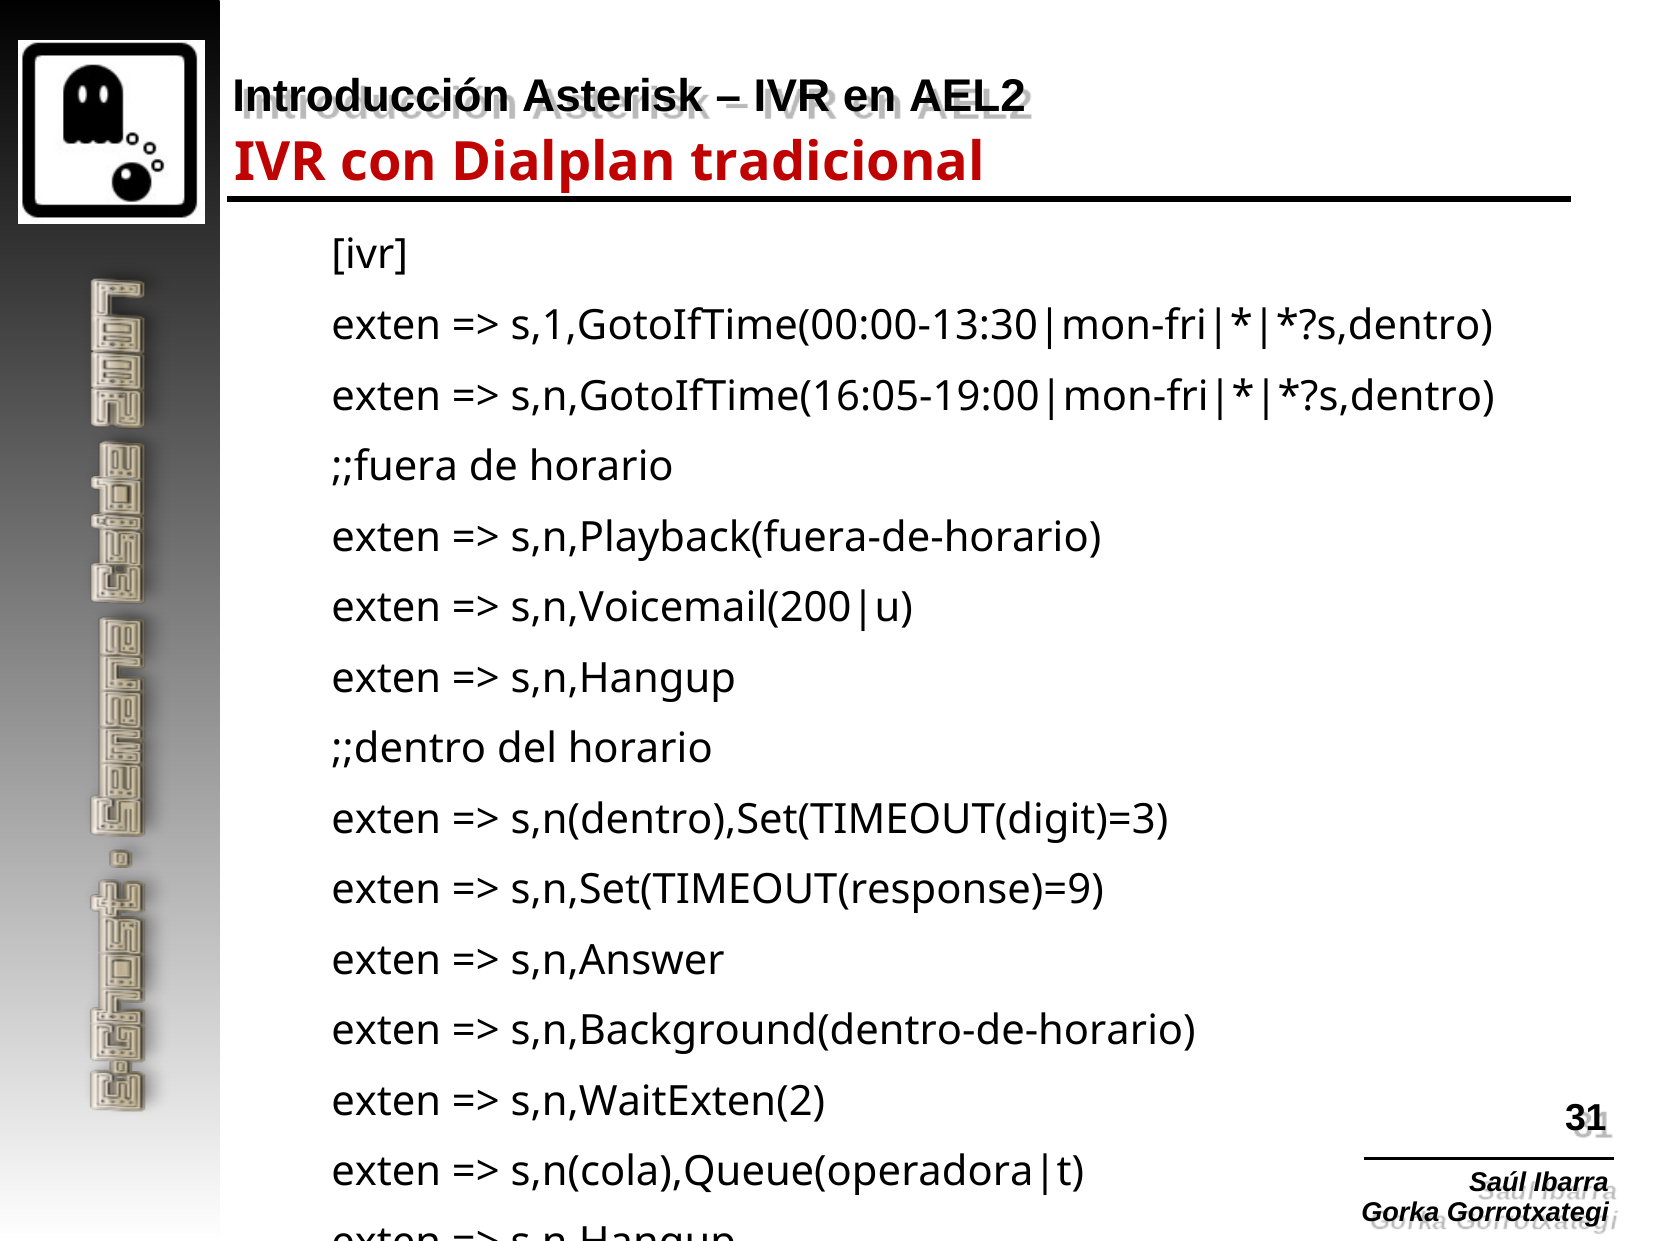

# IVR con Dialplan tradicional
[ivr]
exten => s,1,GotoIfTime(00:00-13:30|mon-fri|*|*?s,dentro)
exten => s,n,GotoIfTime(16:05-19:00|mon-fri|*|*?s,dentro)
;;fuera de horario
exten => s,n,Playback(fuera-de-horario)
exten => s,n,Voicemail(200|u)
exten => s,n,Hangup
;;dentro del horario
exten => s,n(dentro),Set(TIMEOUT(digit)=3)
exten => s,n,Set(TIMEOUT(response)=9)
exten => s,n,Answer
exten => s,n,Background(dentro-de-horario)
exten => s,n,WaitExten(2)
exten => s,n(cola),Queue(operadora|t)
exten => s,n,Hangup